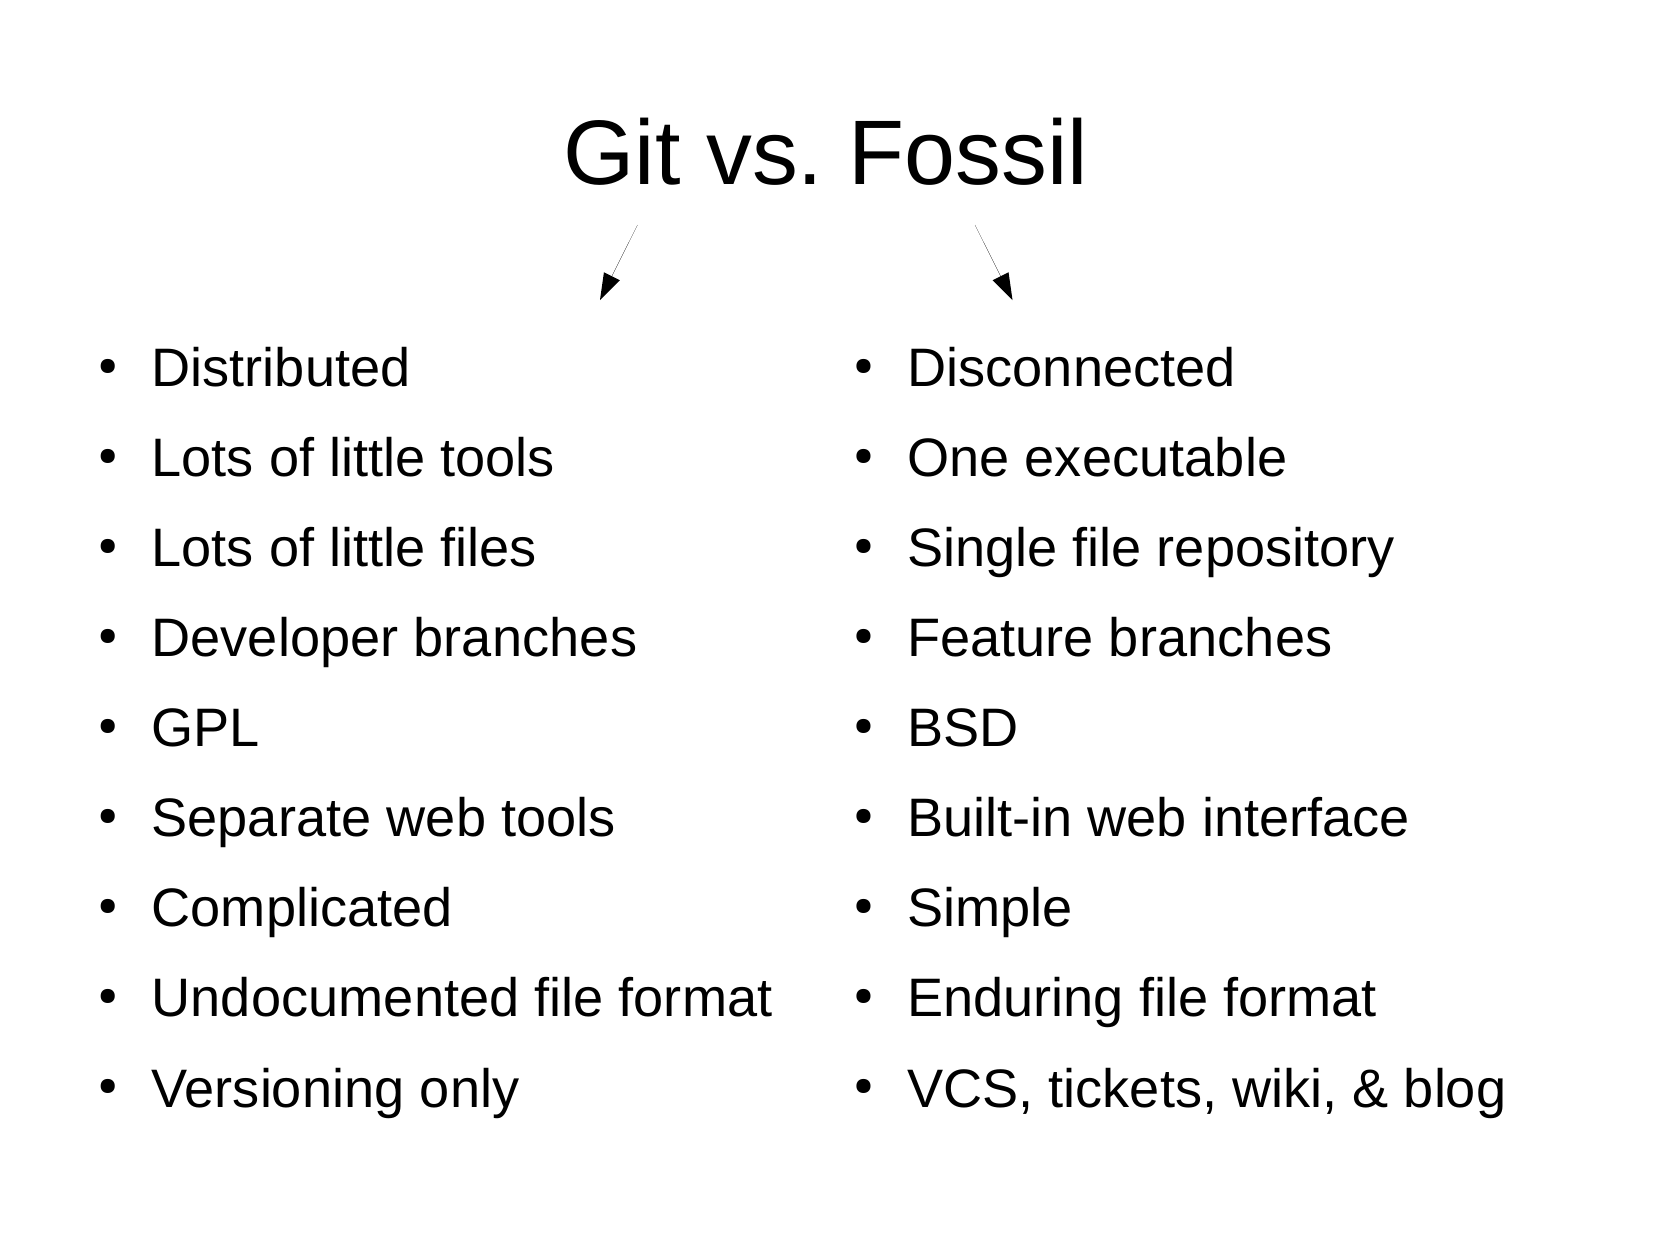

# Git vs. Fossil
Distributed
Lots of little tools
Lots of little files
Developer branches
GPL
Separate web tools
Complicated
Undocumented file format
Versioning only
Disconnected
One executable
Single file repository
Feature branches
BSD
Built-in web interface
Simple
Enduring file format
VCS, tickets, wiki, & blog